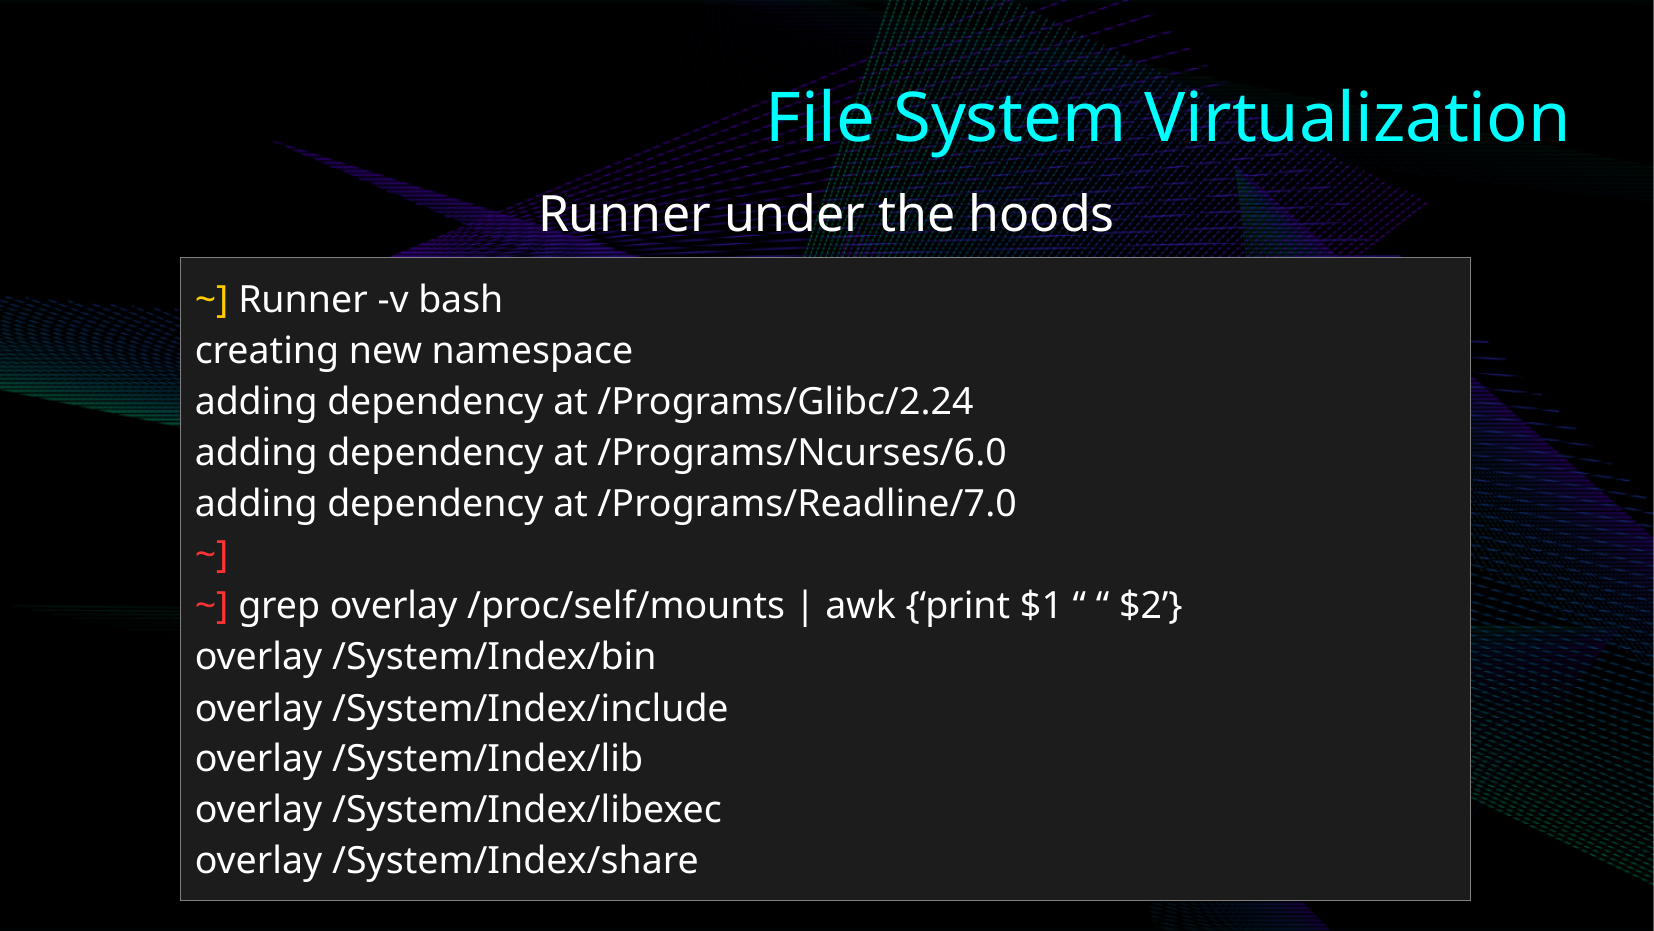

# File System Virtualization
Runner under the hoods
~] Runner -v bash
creating new namespace
adding dependency at /Programs/Glibc/2.24
adding dependency at /Programs/Ncurses/6.0
adding dependency at /Programs/Readline/7.0
~]
~] grep overlay /proc/self/mounts | awk {‘print $1 “ “ $2’}
overlay /System/Index/bin
overlay /System/Index/include
overlay /System/Index/lib
overlay /System/Index/libexec
overlay /System/Index/share